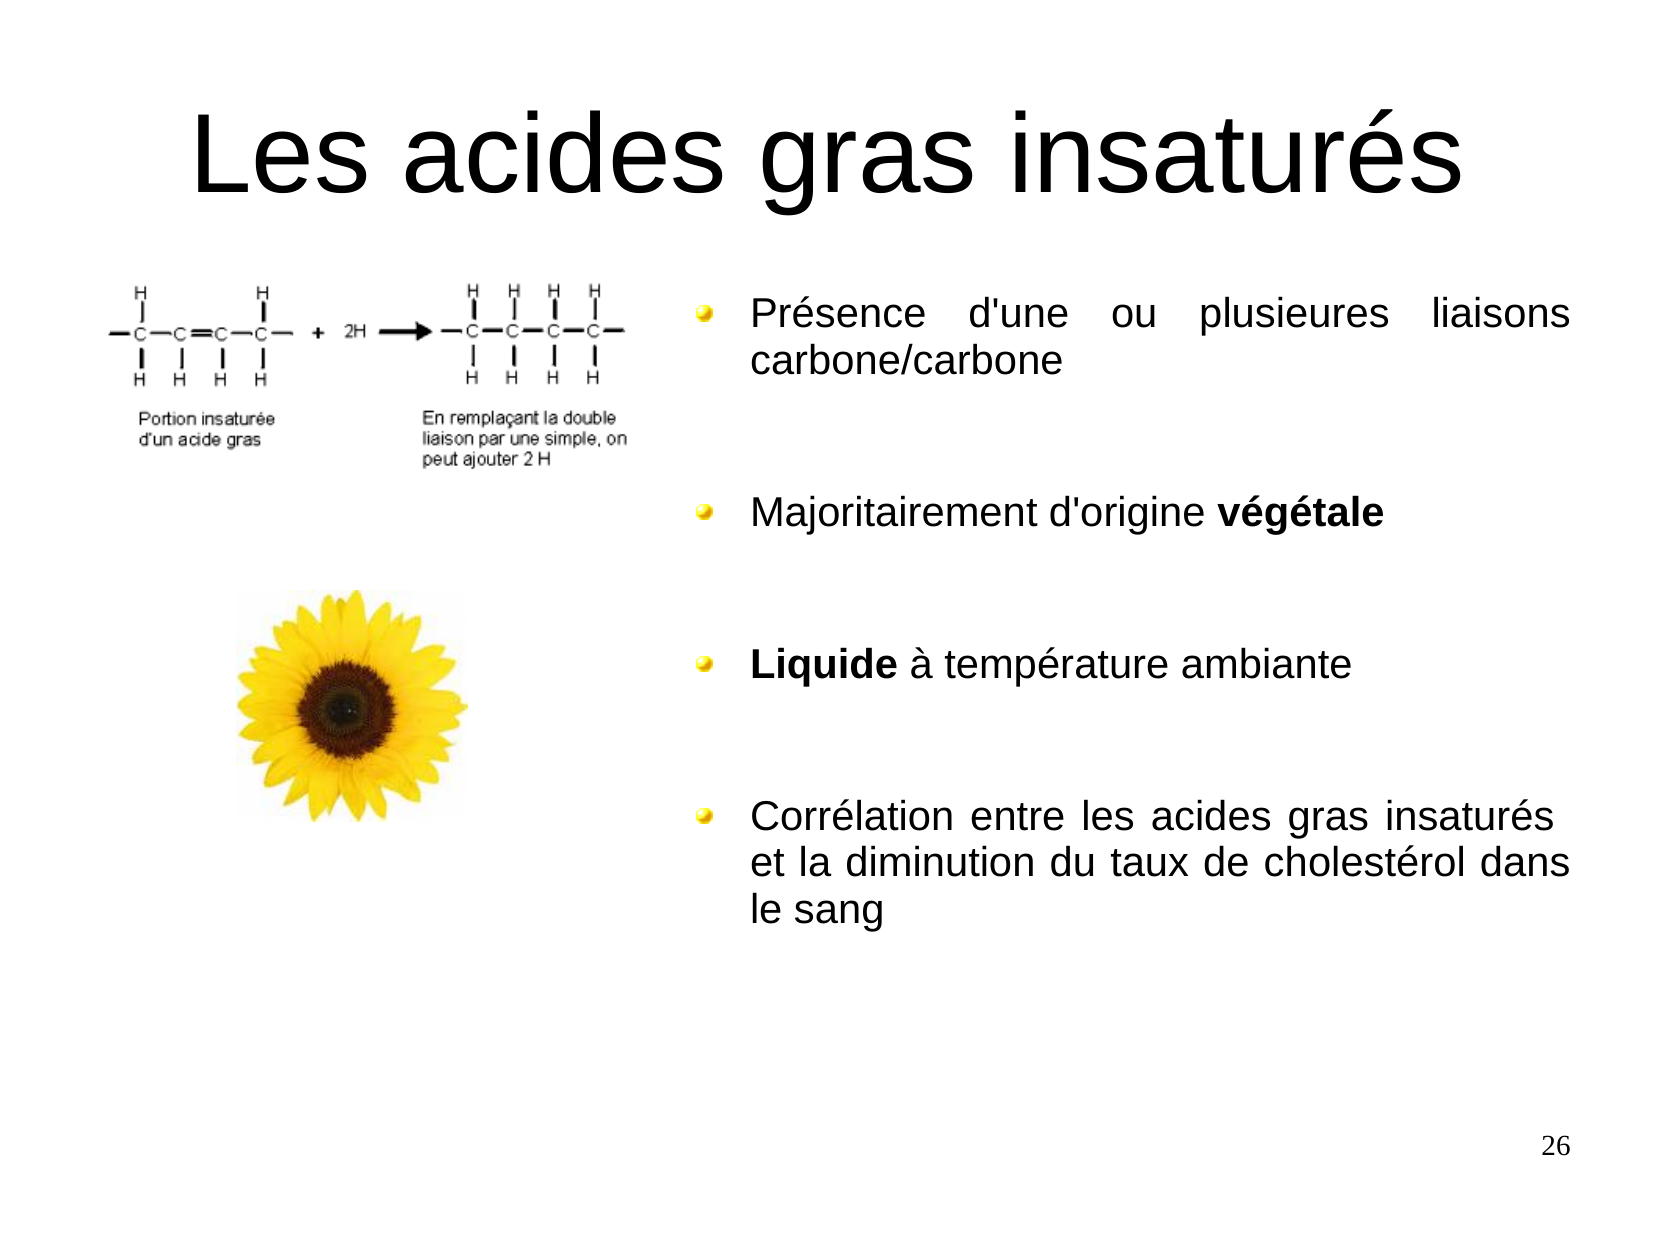

# Les acides gras insaturés
Présence d'une ou plusieures liaisons carbone/carbone
Majoritairement d'origine végétale
Liquide à température ambiante
Corrélation entre les acides gras insaturés et la diminution du taux de cholestérol dans le sang
26